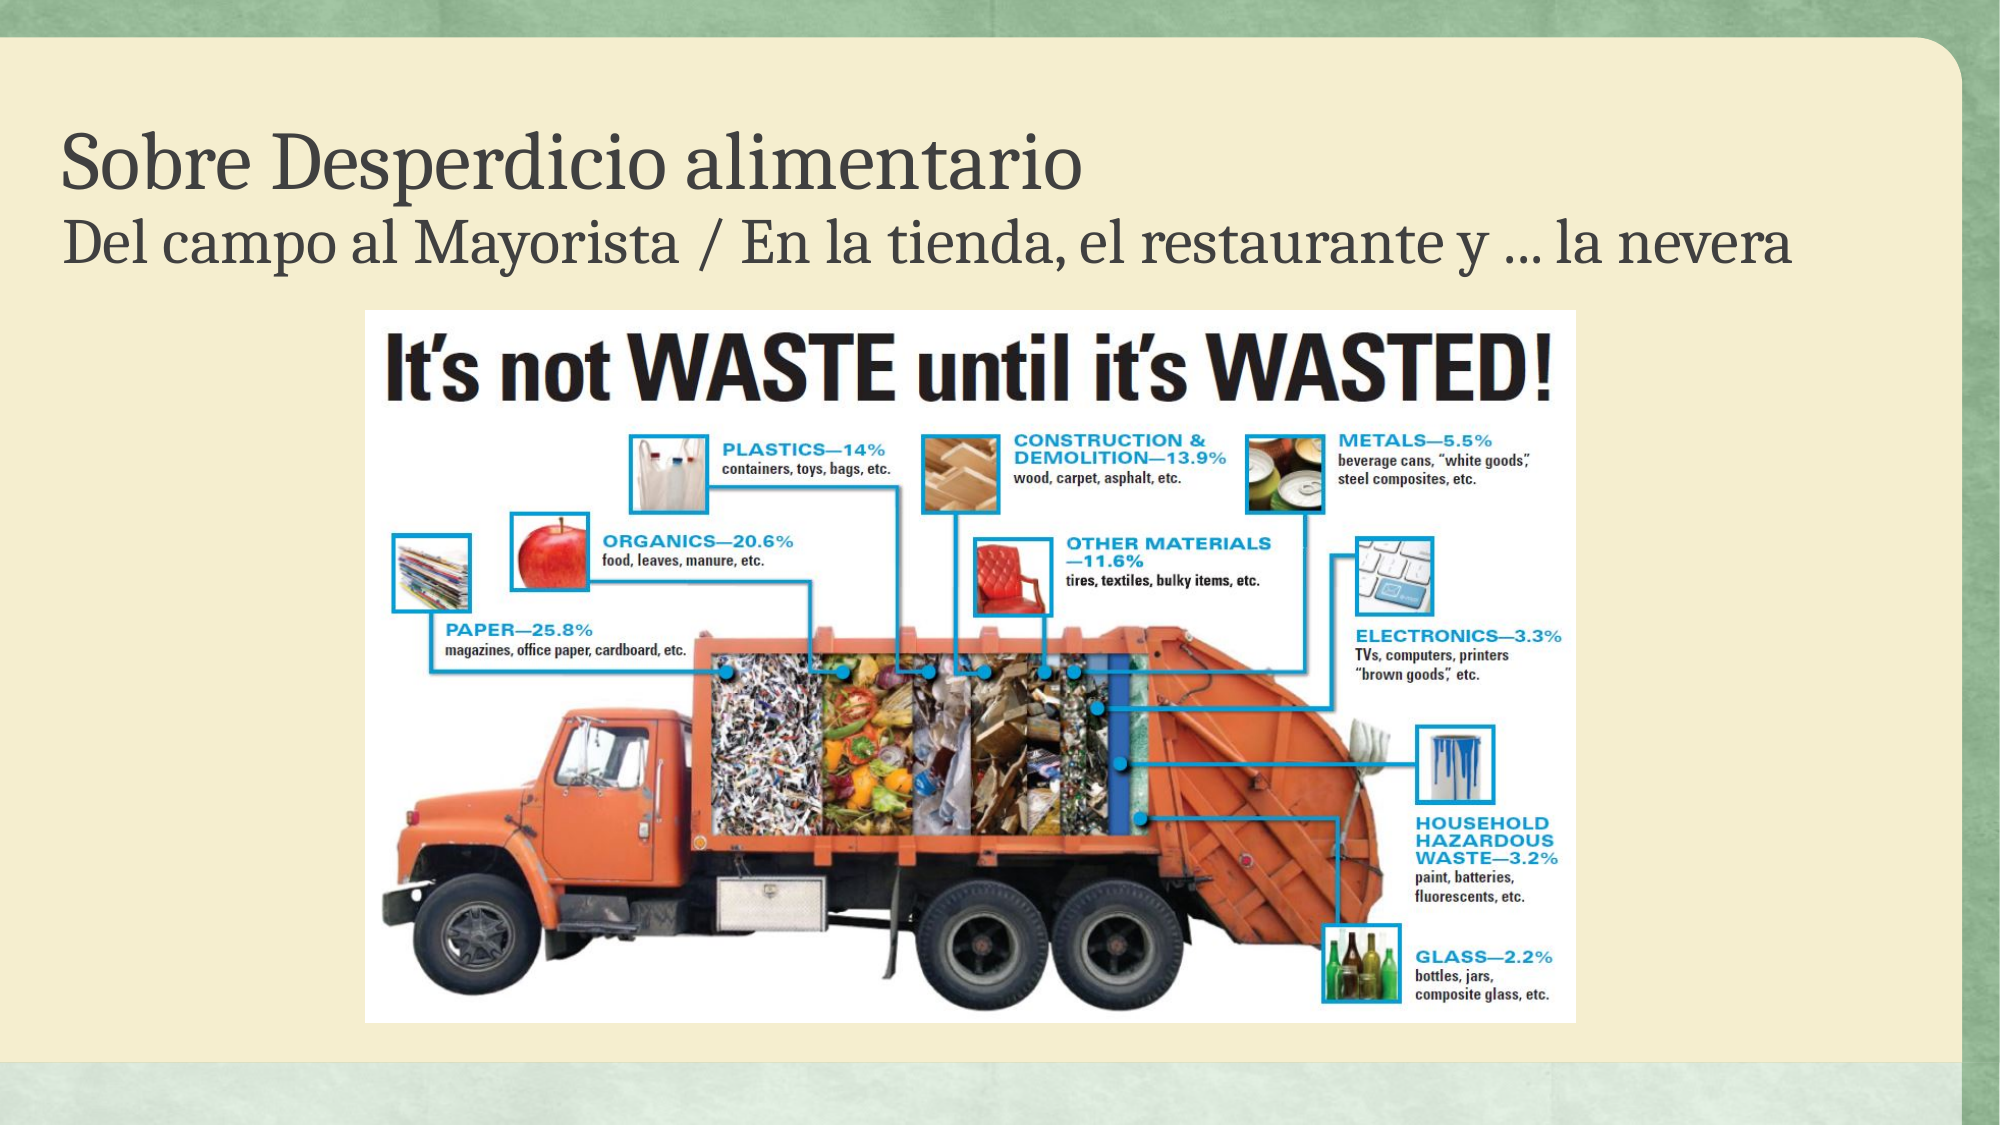

# Sobre Desperdicio alimentario Del campo al Mayorista / En la tienda, el restaurante y ... la nevera